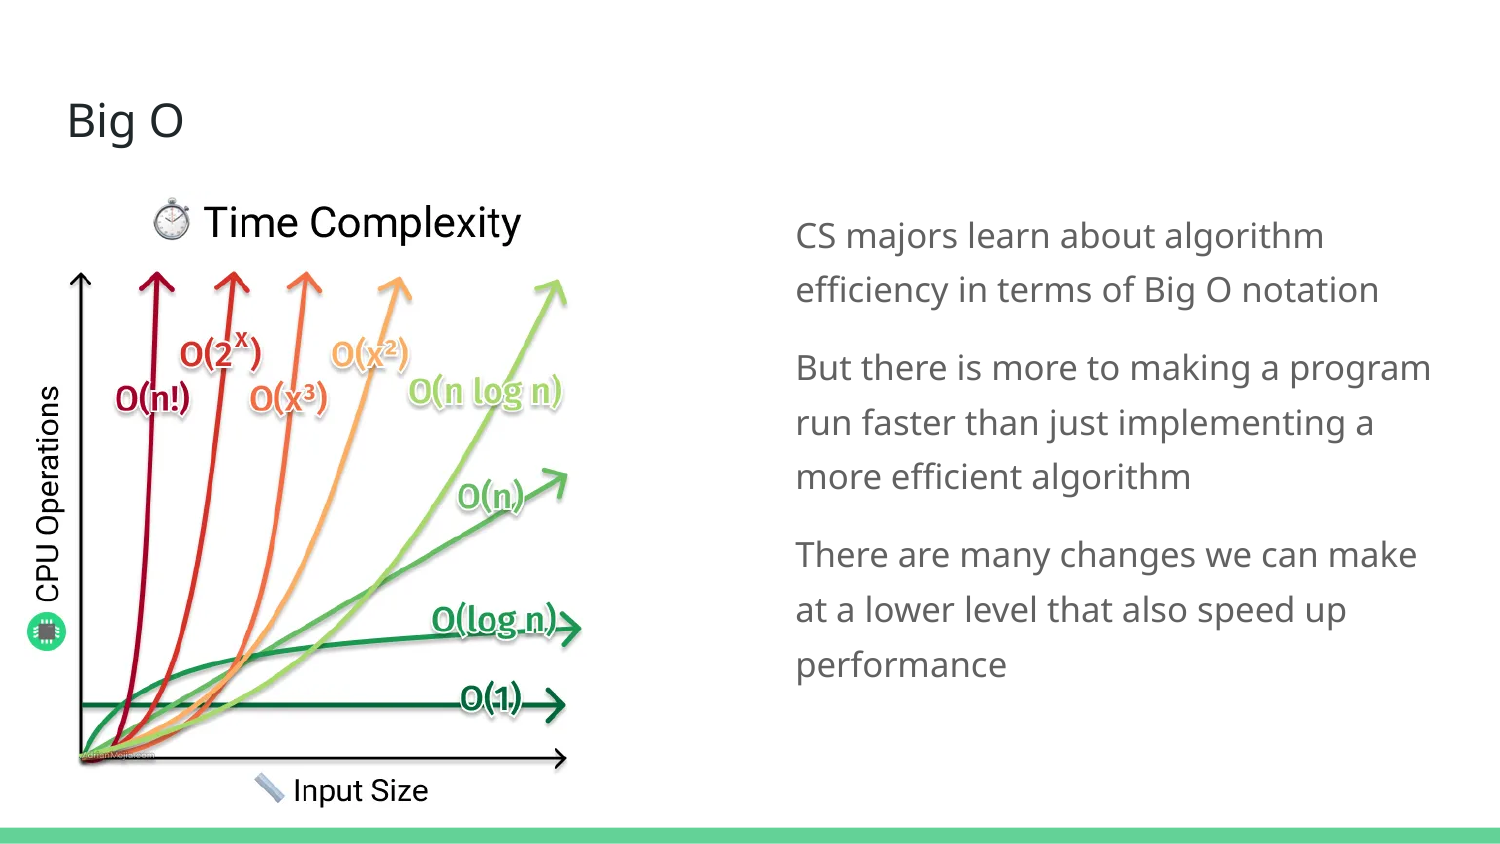

# Big O
CS majors learn about algorithm efficiency in terms of Big O notation
But there is more to making a program run faster than just implementing a more efficient algorithm
There are many changes we can make at a lower level that also speed up performance